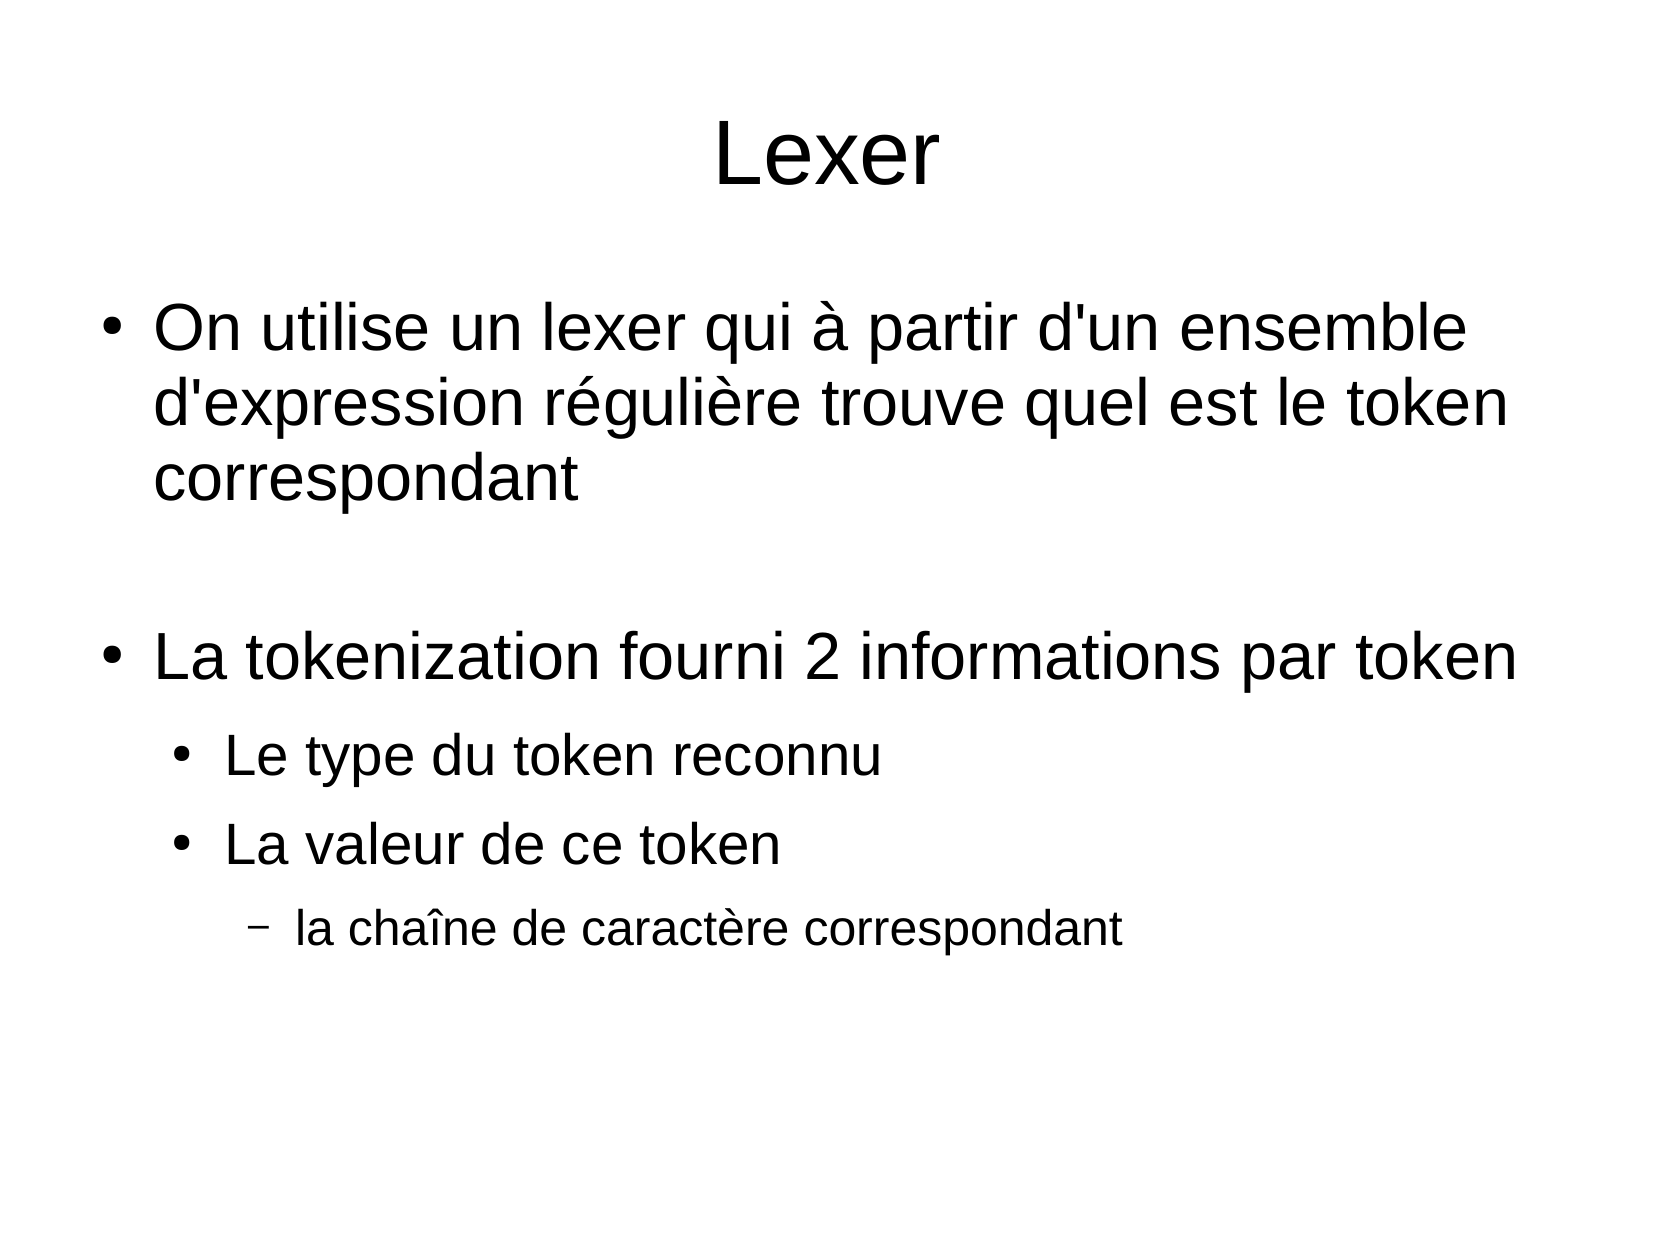

# Lexer
On utilise un lexer qui à partir d'un ensemble d'expression régulière trouve quel est le token correspondant
La tokenization fourni 2 informations par token
Le type du token reconnu
La valeur de ce token
la chaîne de caractère correspondant